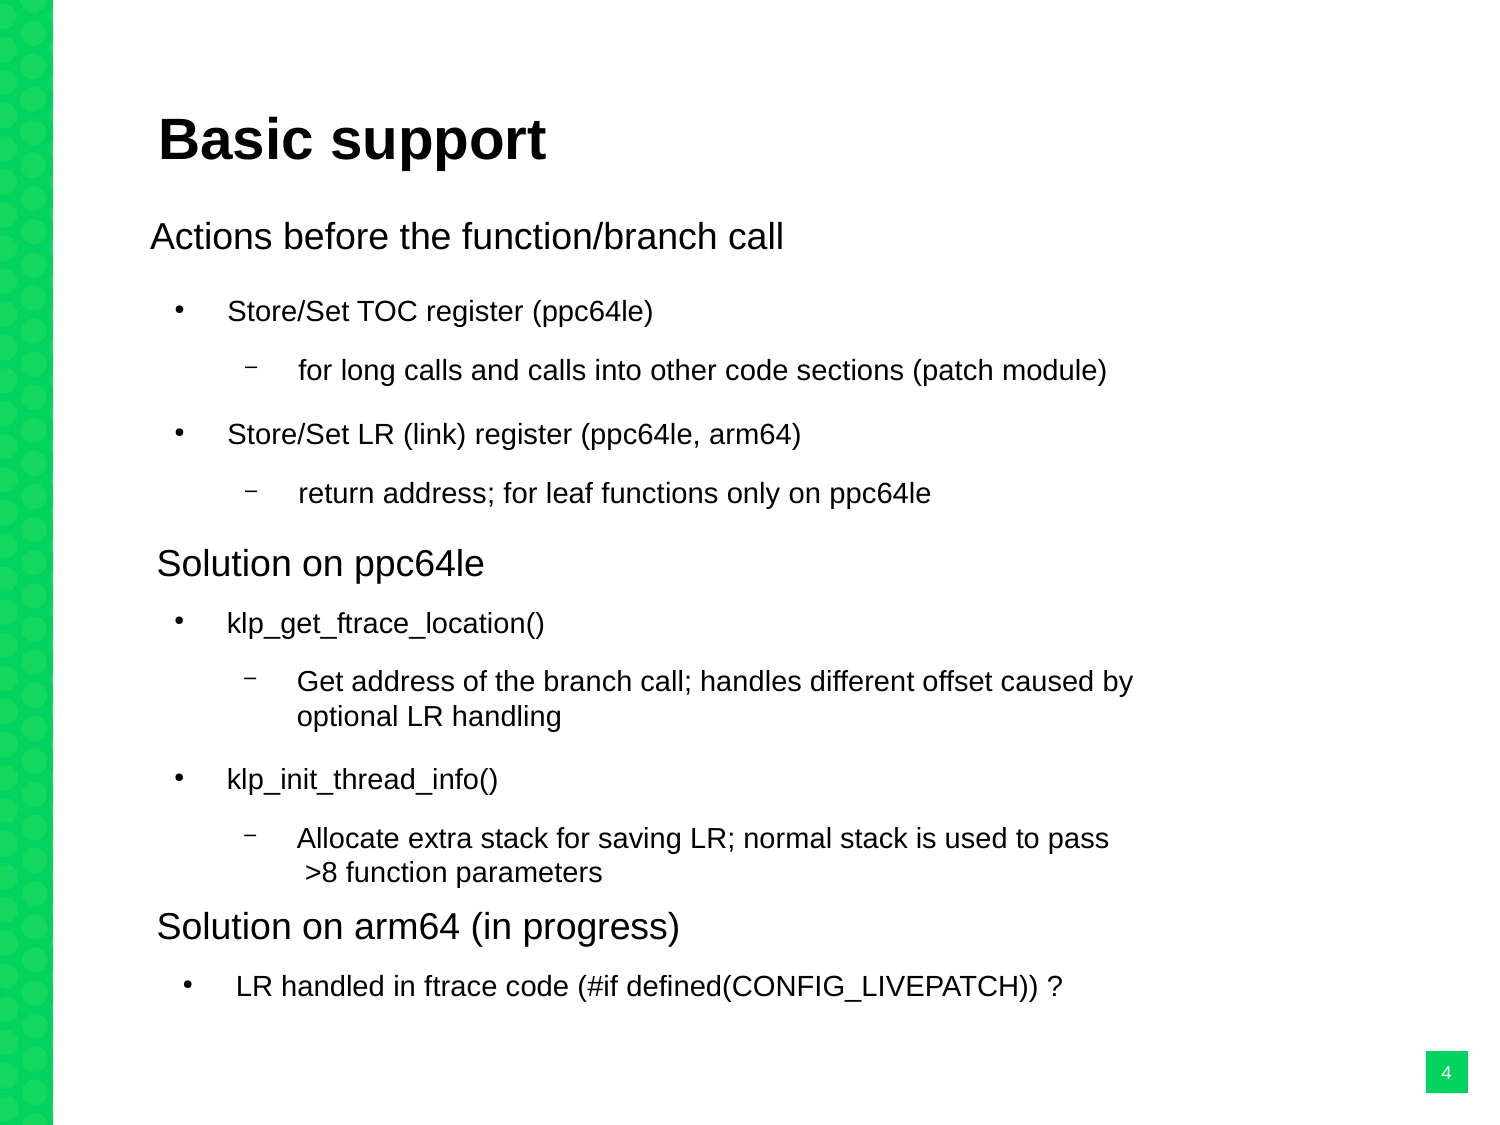

# Basic support
Actions before the function/branch call
Store/Set TOC register (ppc64le)
for long calls and calls into other code sections (patch module)
Store/Set LR (link) register (ppc64le, arm64)
return address; for leaf functions only on ppc64le
Solution on ppc64le
klp_get_ftrace_location()
Get address of the branch call; handles different offset caused by
optional LR handling
klp_init_thread_info()
Allocate extra stack for saving LR; normal stack is used to pass
 >8 function parameters
Solution on arm64 (in progress)
LR handled in ftrace code (#if defined(CONFIG_LIVEPATCH)) ?